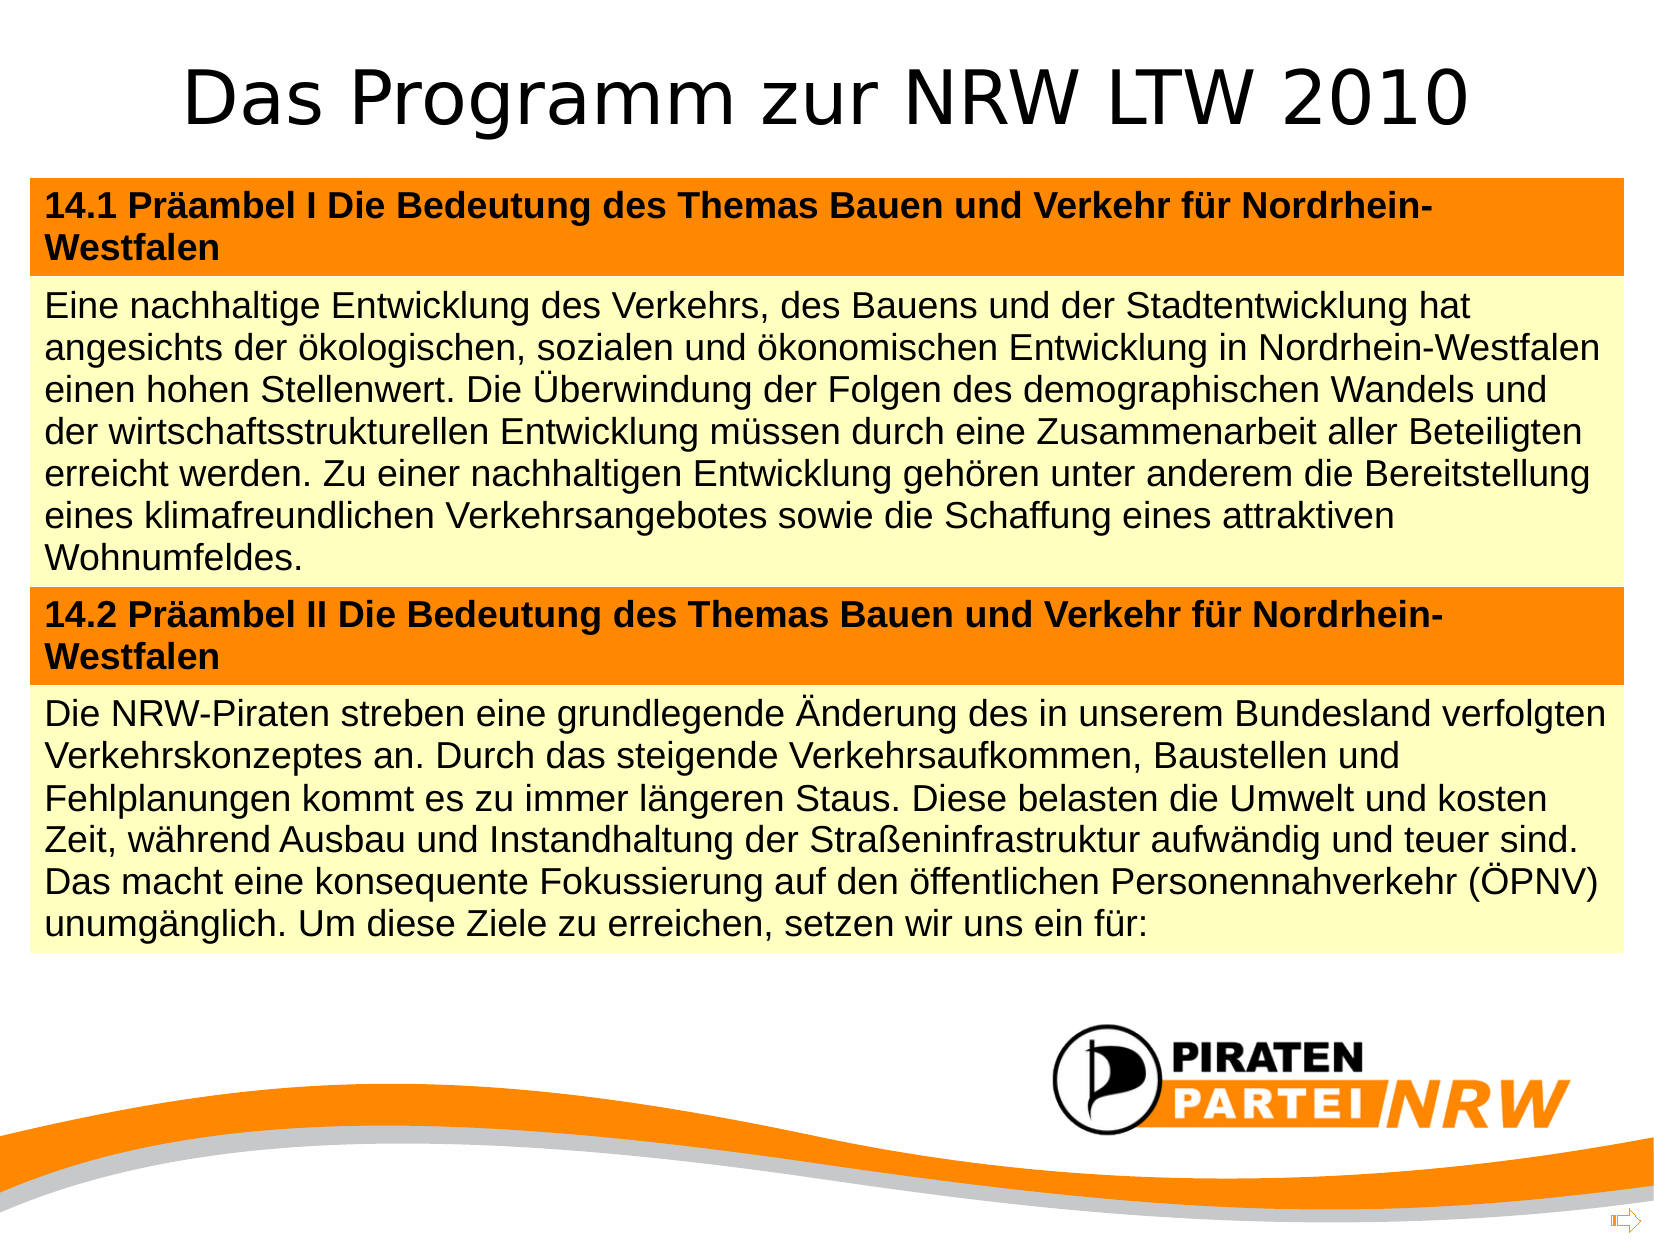

# Das Programm zur NRW LTW 2010
| 14.1 Präambel I Die Bedeutung des Themas Bauen und Verkehr für Nordrhein-Westfalen |
| --- |
| Eine nachhaltige Entwicklung des Verkehrs, des Bauens und der Stadtentwicklung hat angesichts der ökologischen, sozialen und ökonomischen Entwicklung in Nordrhein-Westfalen einen hohen Stellenwert. Die Überwindung der Folgen des demographischen Wandels und der wirtschaftsstrukturellen Entwicklung müssen durch eine Zusammenarbeit aller Beteiligten erreicht werden. Zu einer nachhaltigen Entwicklung gehören unter anderem die Bereitstellung eines klimafreundlichen Verkehrsangebotes sowie die Schaffung eines attraktiven Wohnumfeldes. |
| 14.2 Präambel II Die Bedeutung des Themas Bauen und Verkehr für Nordrhein-Westfalen |
| Die NRW-Piraten streben eine grundlegende Änderung des in unserem Bundesland verfolgten Verkehrskonzeptes an. Durch das steigende Verkehrsaufkommen, Baustellen und Fehlplanungen kommt es zu immer längeren Staus. Diese belasten die Umwelt und kosten Zeit, während Ausbau und Instandhaltung der Straßeninfrastruktur aufwändig und teuer sind. Das macht eine konsequente Fokussierung auf den öffentlichen Personennahverkehr (ÖPNV) unumgänglich. Um diese Ziele zu erreichen, setzen wir uns ein für: |